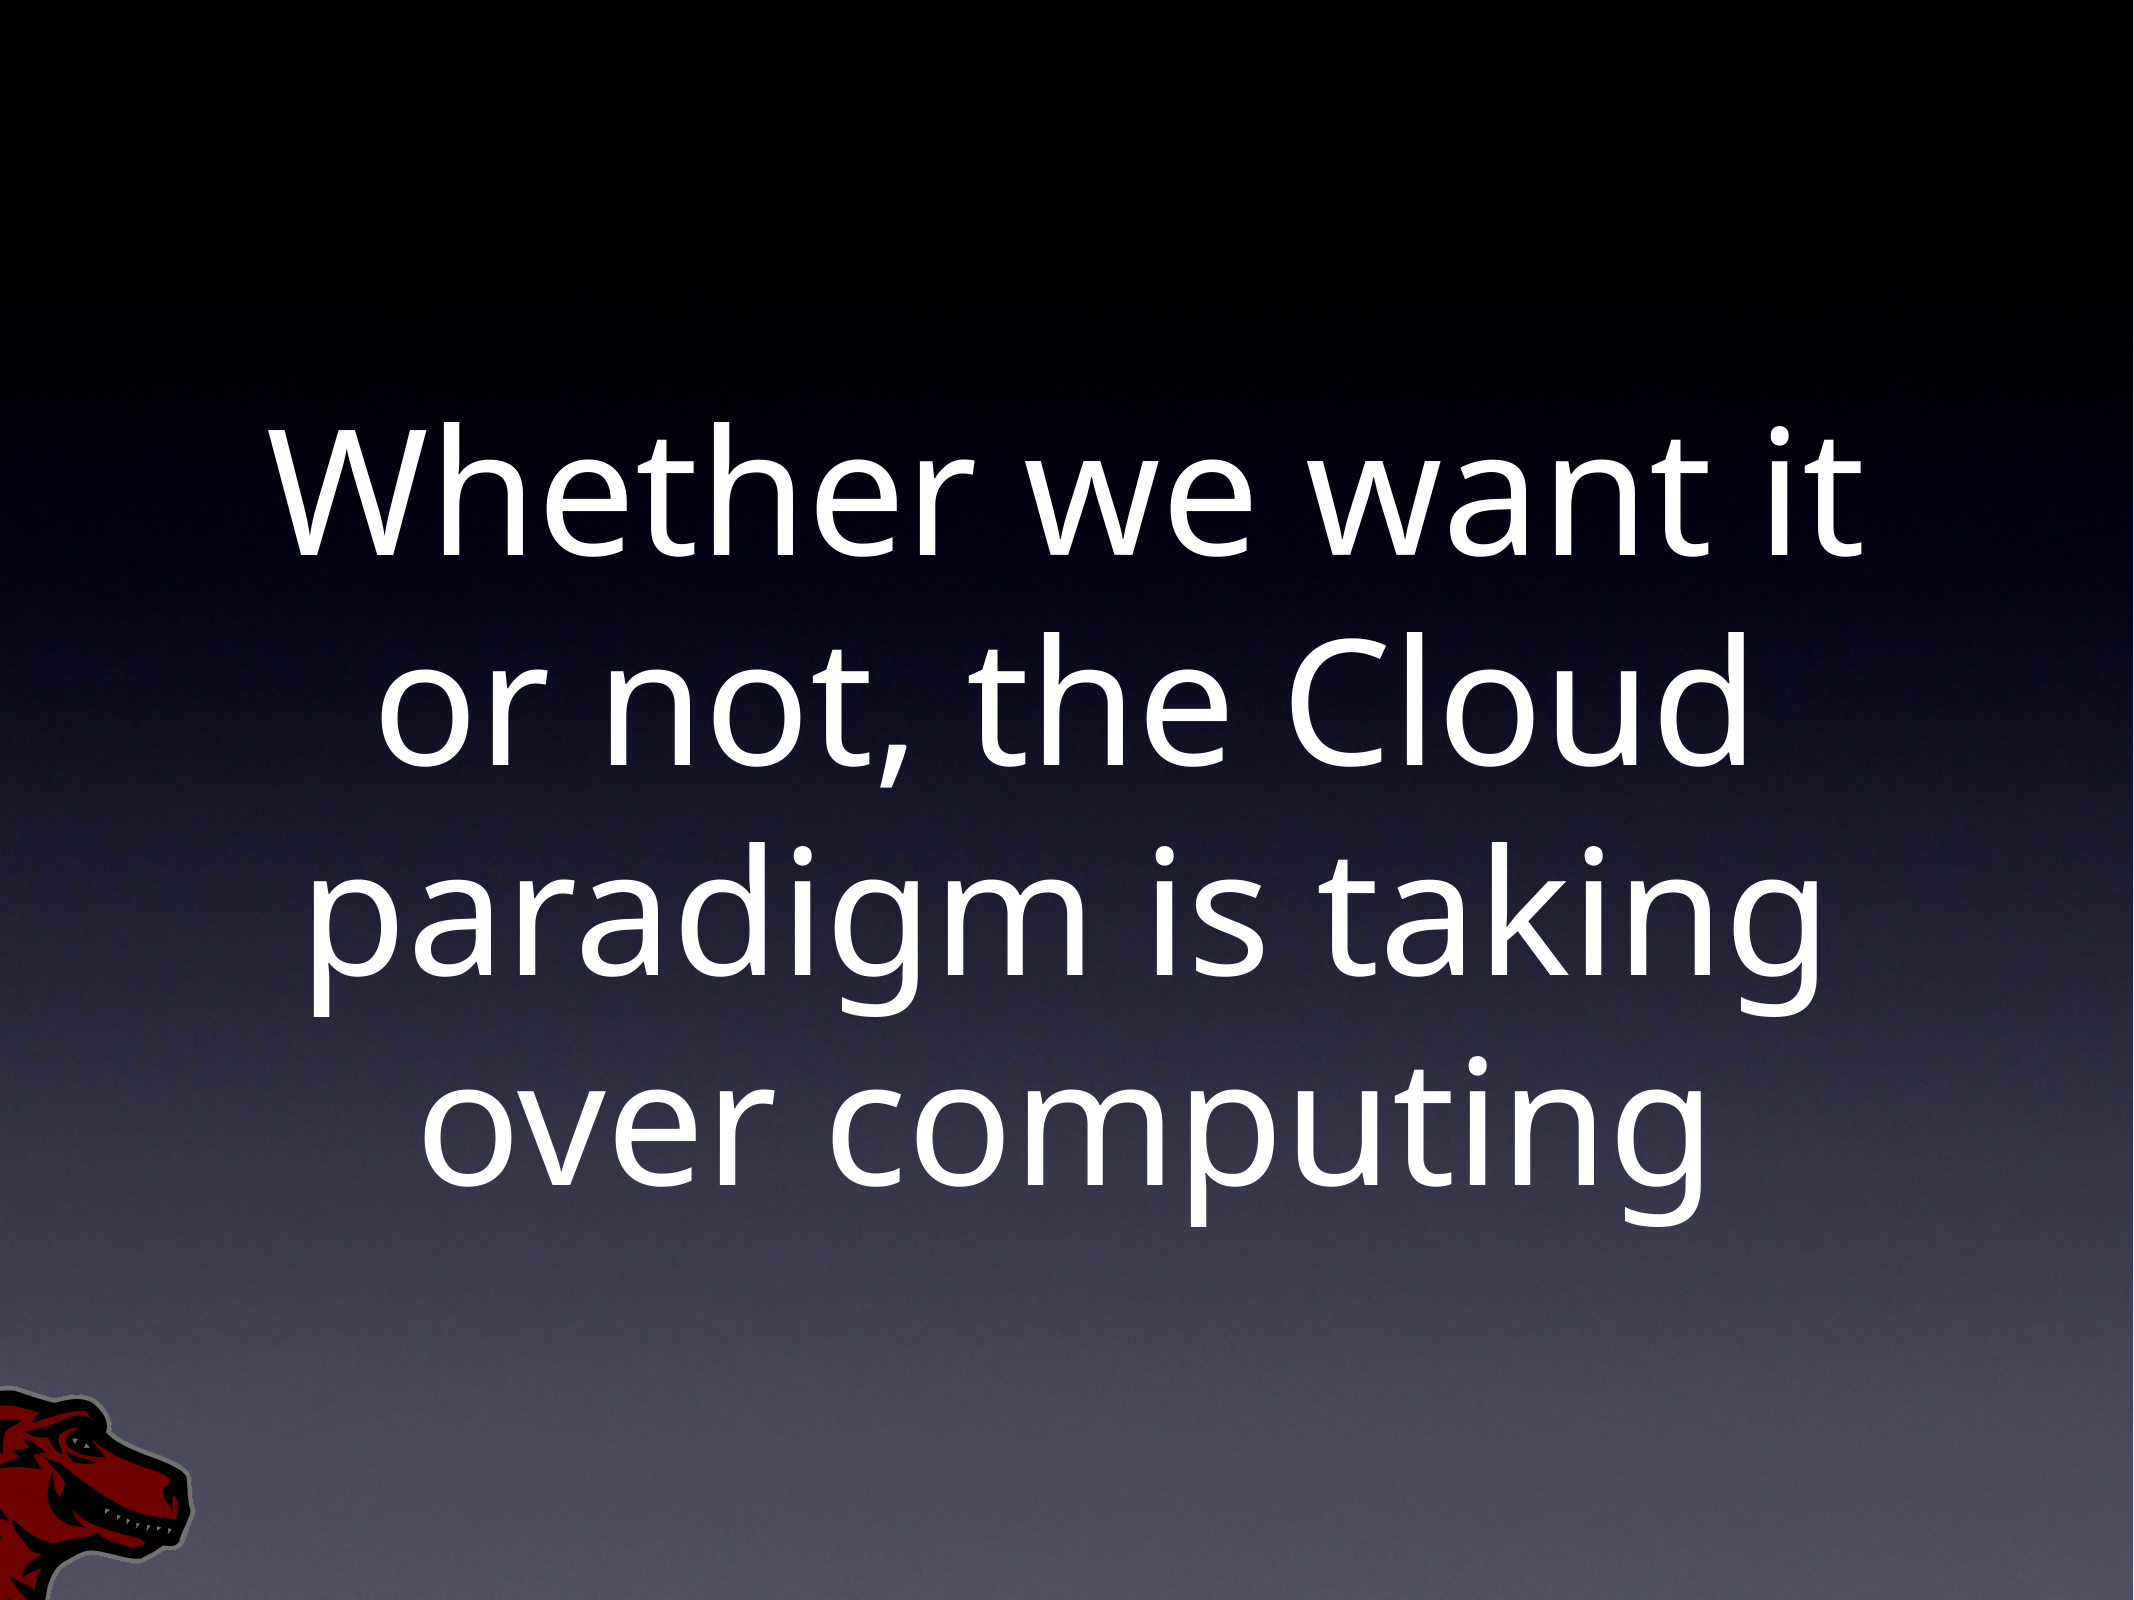

# Whether we want it or not, the Cloud paradigm is taking over computing